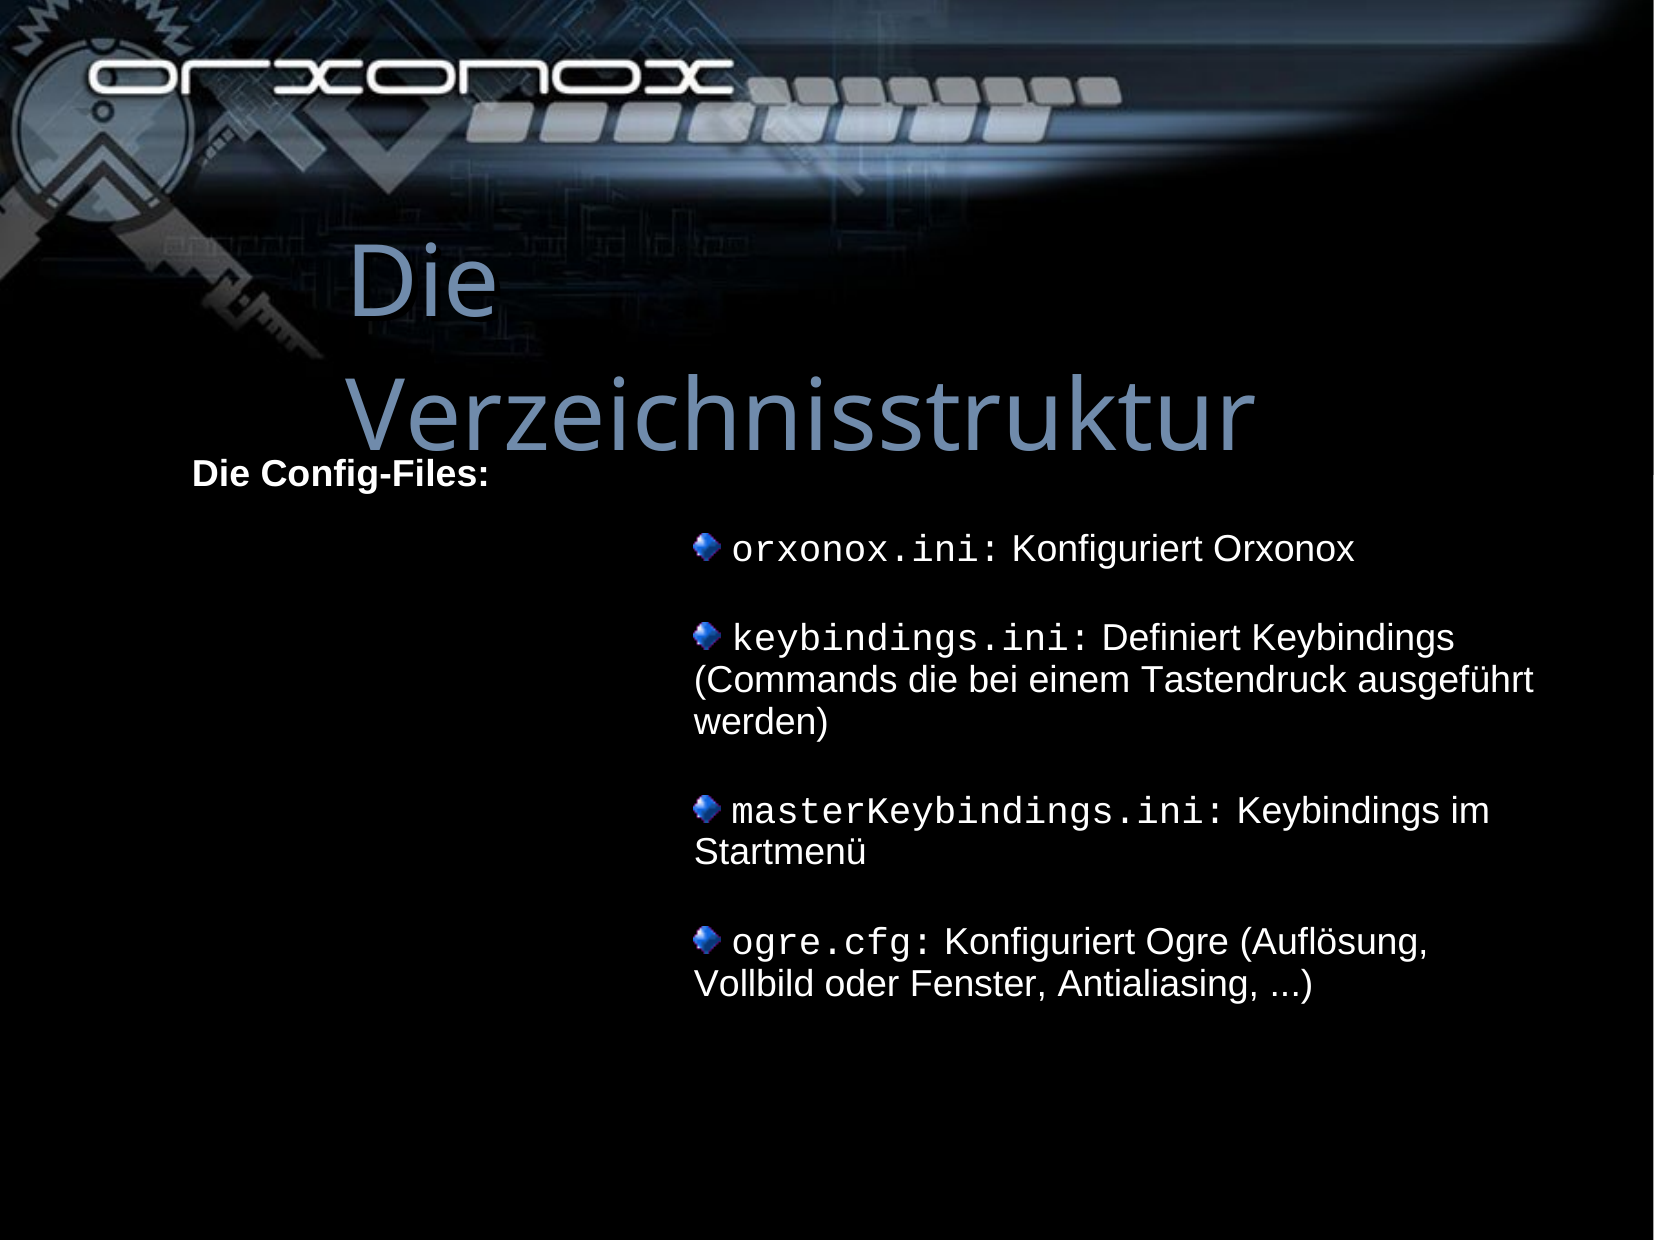

Die Verzeichnisstruktur
Die Config-Files:
 orxonox.ini: Konfiguriert Orxonox
 keybindings.ini: Definiert Keybindings (Commands die bei einem Tastendruck ausgeführt werden)
 masterKeybindings.ini: Keybindings im Startmenü
 ogre.cfg: Konfiguriert Ogre (Auflösung, Vollbild oder Fenster, Antialiasing, ...)